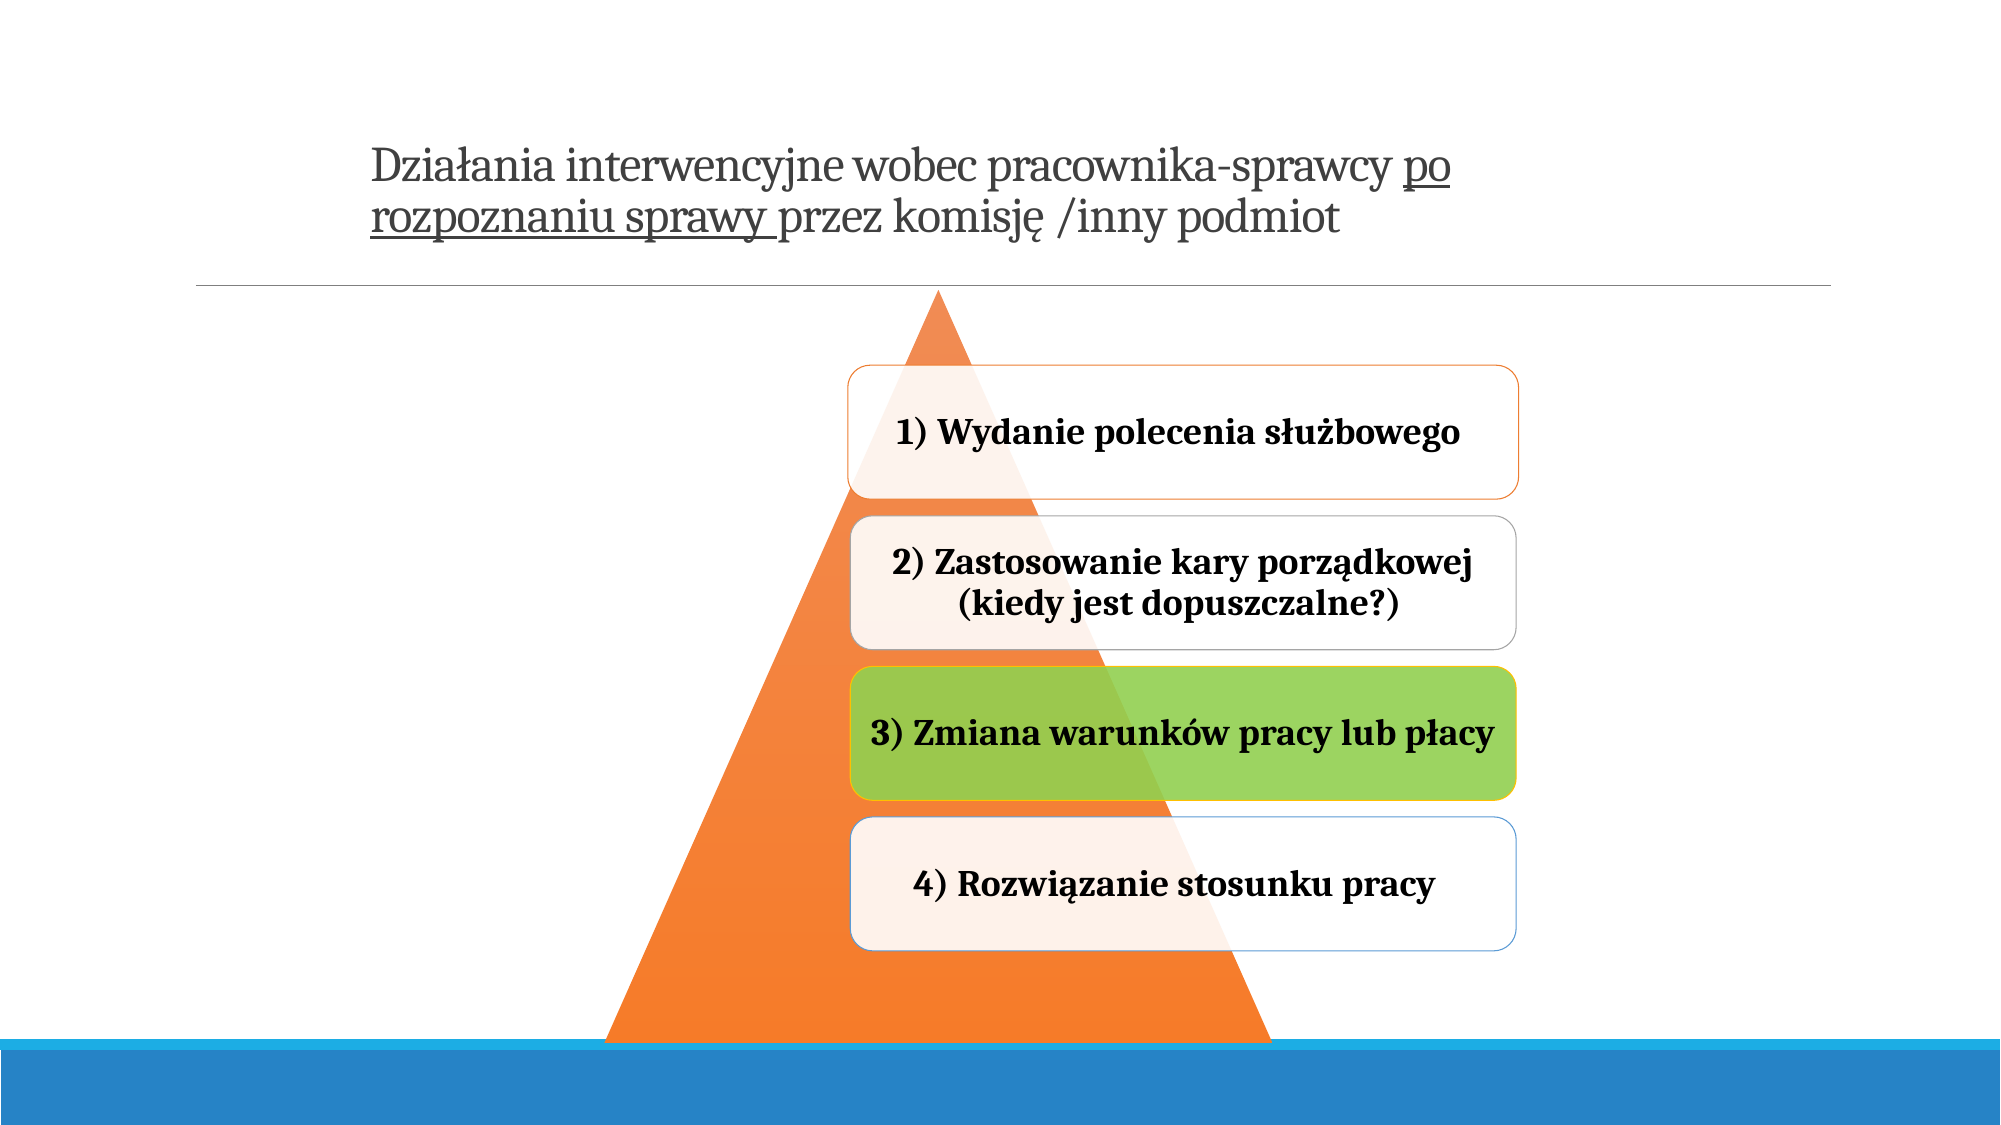

# Działania interwencyjne wobec pracownika-sprawcy po rozpoznaniu sprawy przez komisję /inny podmiot
1) Wydanie polecenia służbowego
2) Zastosowanie kary porządkowej (kiedy jest dopuszczalne?)
3) Zmiana warunków pracy lub płacy
4) Rozwiązanie stosunku pracy